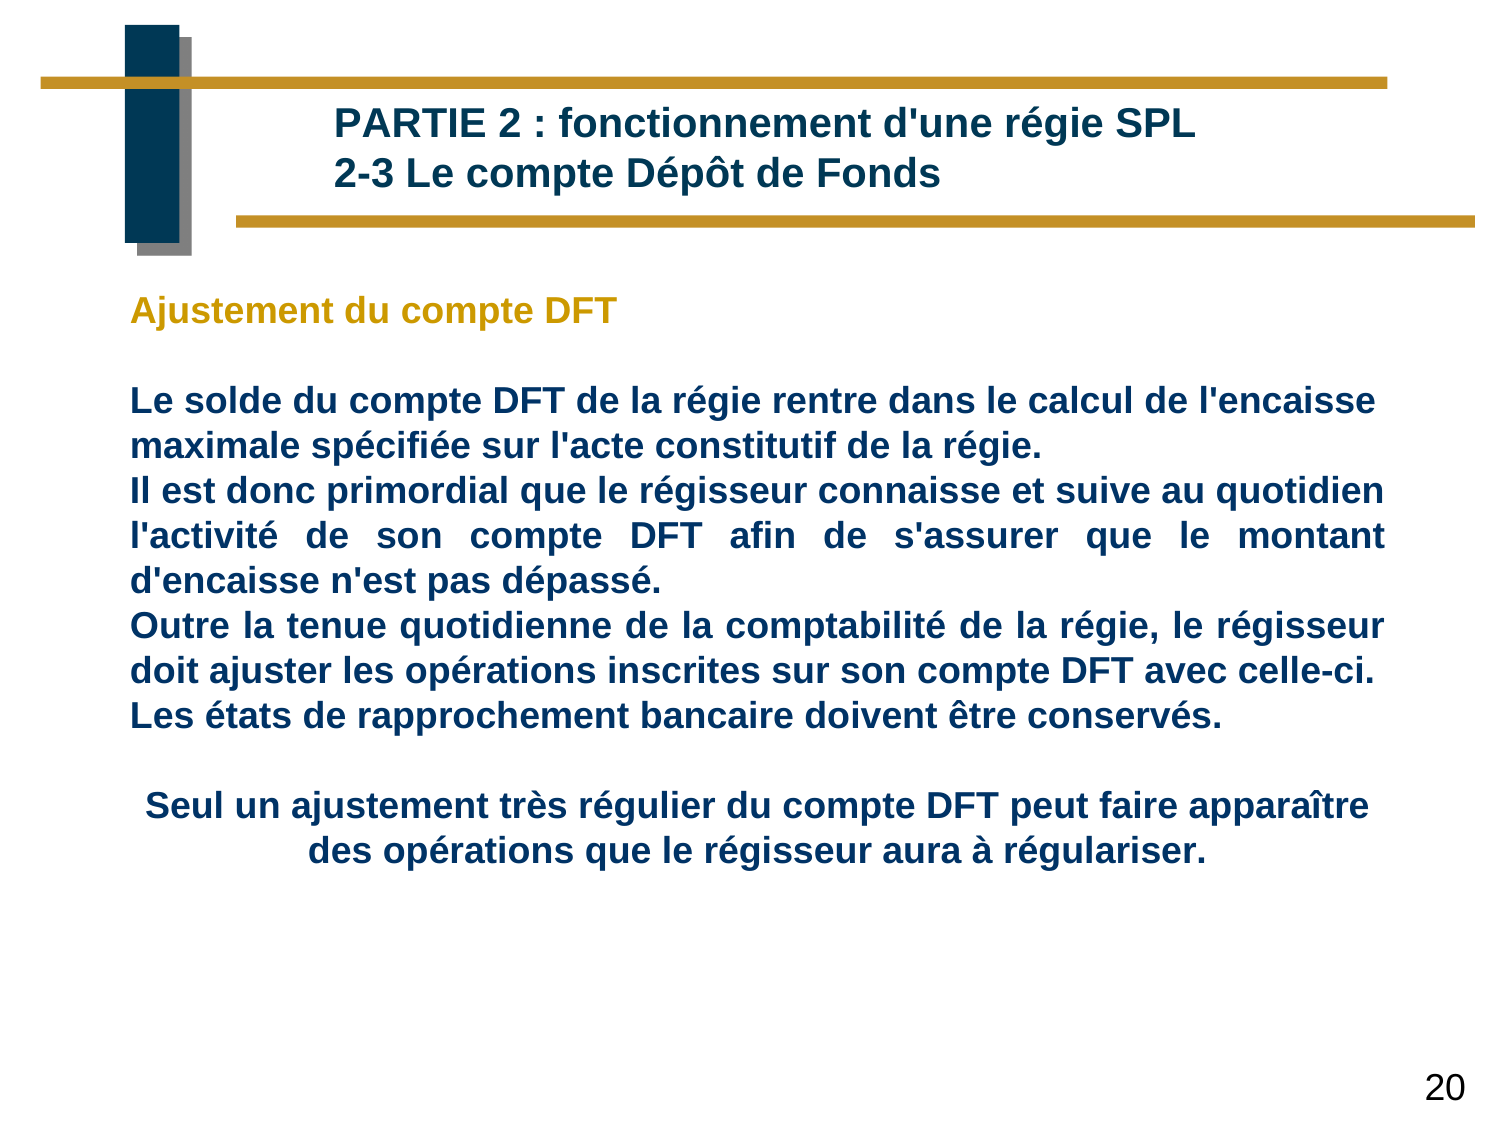

#
PARTIE 2 : fonctionnement d'une régie SPL
2-3 Le compte Dépôt de Fonds
Ajustement du compte DFT
Le solde du compte DFT de la régie rentre dans le calcul de l'encaisse
maximale spécifiée sur l'acte constitutif de la régie.
Il est donc primordial que le régisseur connaisse et suive au quotidien l'activité de son compte DFT afin de s'assurer que le montant d'encaisse n'est pas dépassé.
Outre la tenue quotidienne de la comptabilité de la régie, le régisseur doit ajuster les opérations inscrites sur son compte DFT avec celle-ci.
Les états de rapprochement bancaire doivent être conservés.
Seul un ajustement très régulier du compte DFT peut faire apparaître des opérations que le régisseur aura à régulariser.
 20